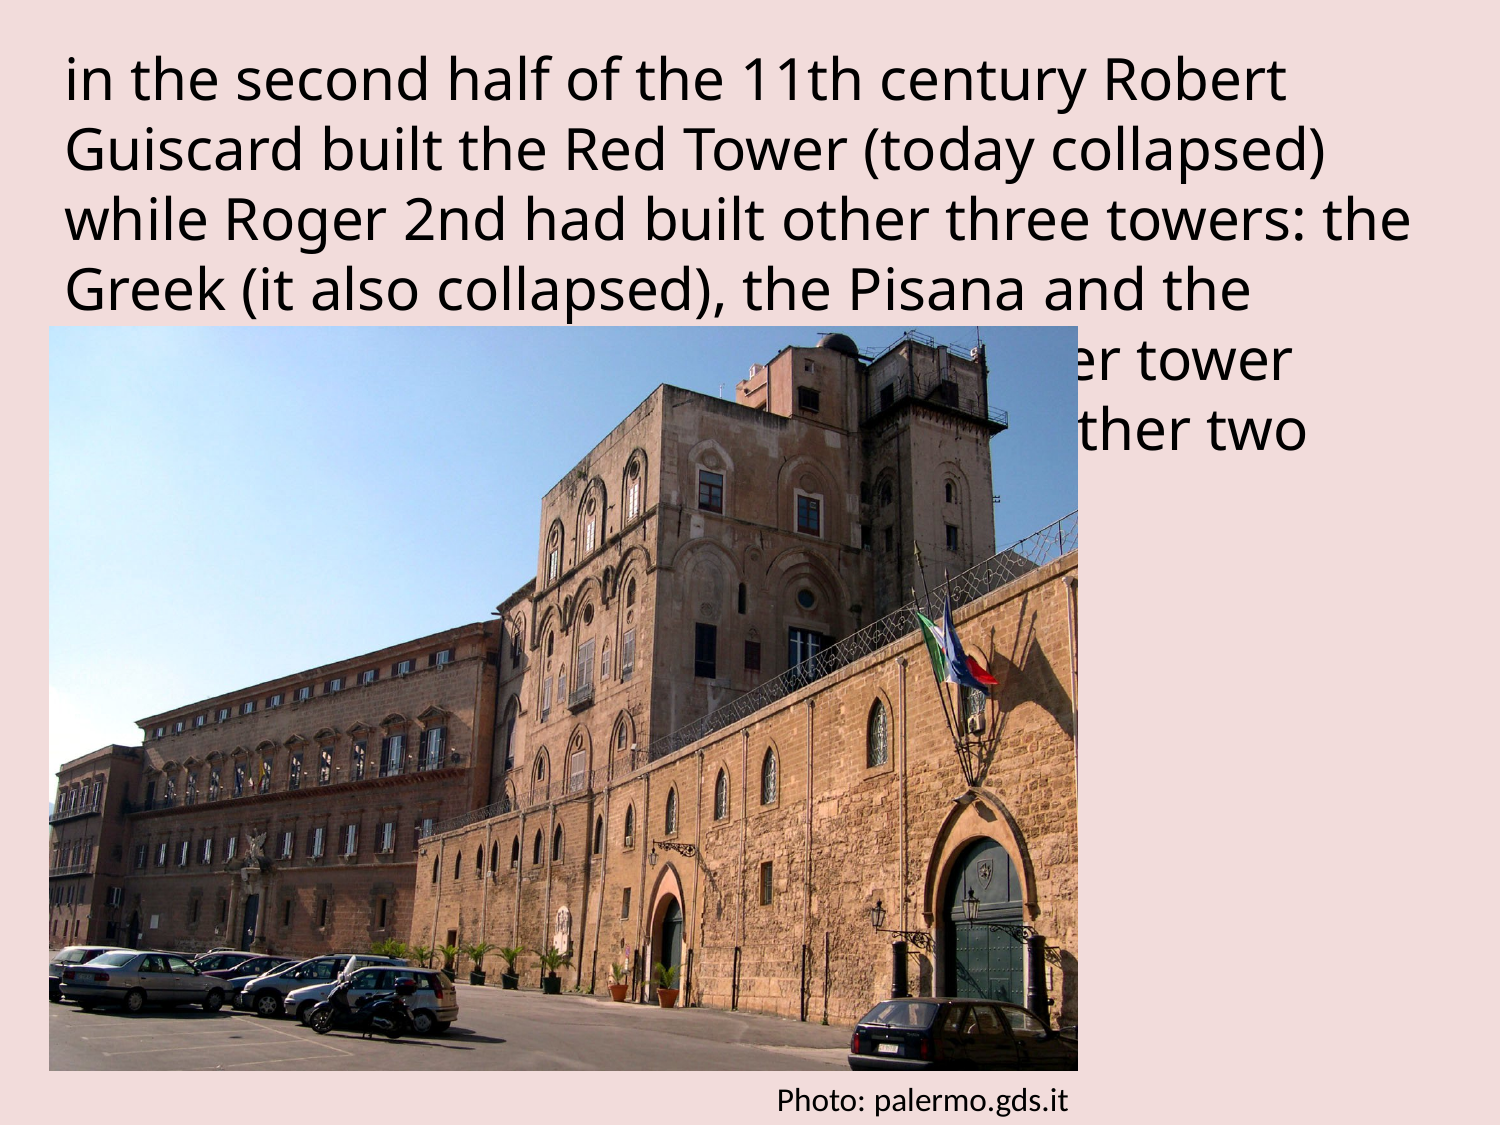

in the second half of the 11th century Robert Guiscard built the Red Tower (today collapsed) while Roger 2nd had built other three towers: the Greek (it also collapsed), the Pisana and the Joharia. After his son had built another tower called Chirimbi (it collapsed like the other two before).
Photo: palermo.gds.it